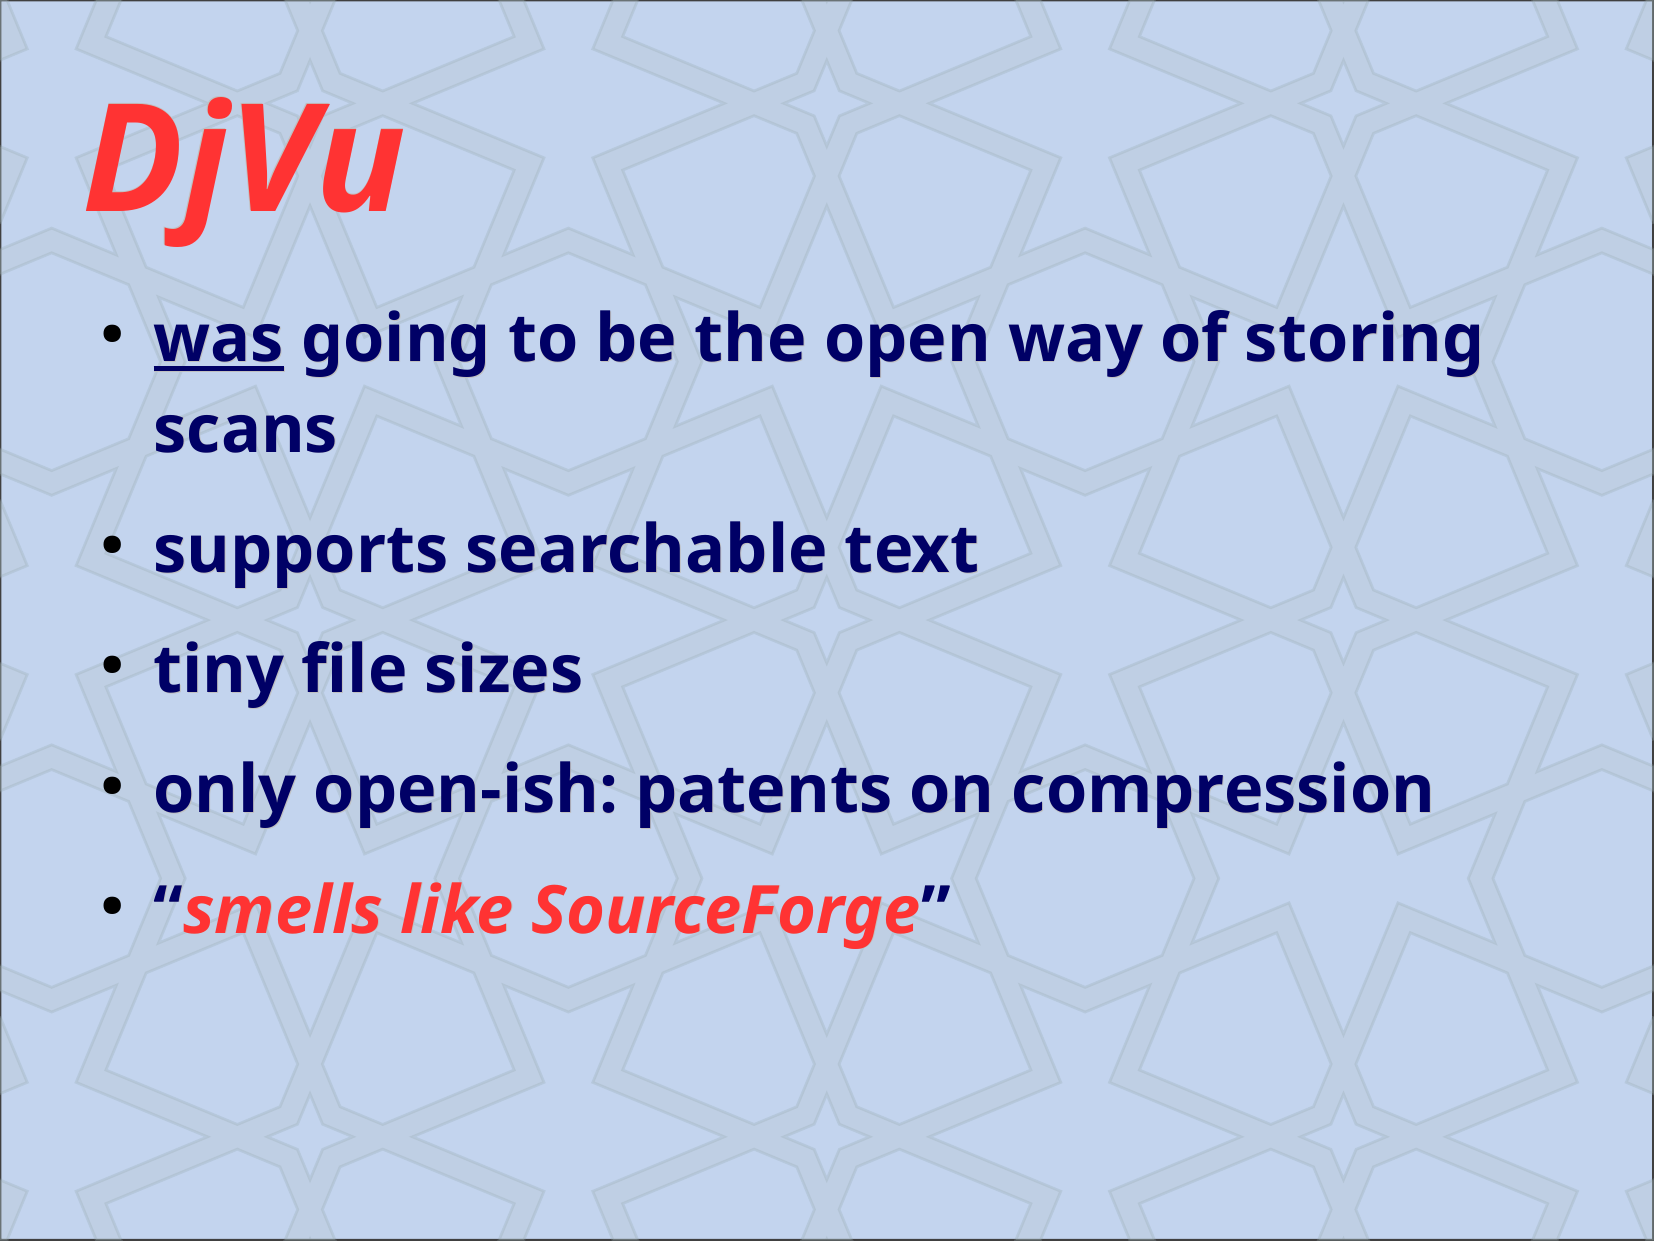

# DjVu
was going to be the open way of storing scans
supports searchable text
tiny file sizes
only open-ish: patents on compression
“smells like SourceForge”